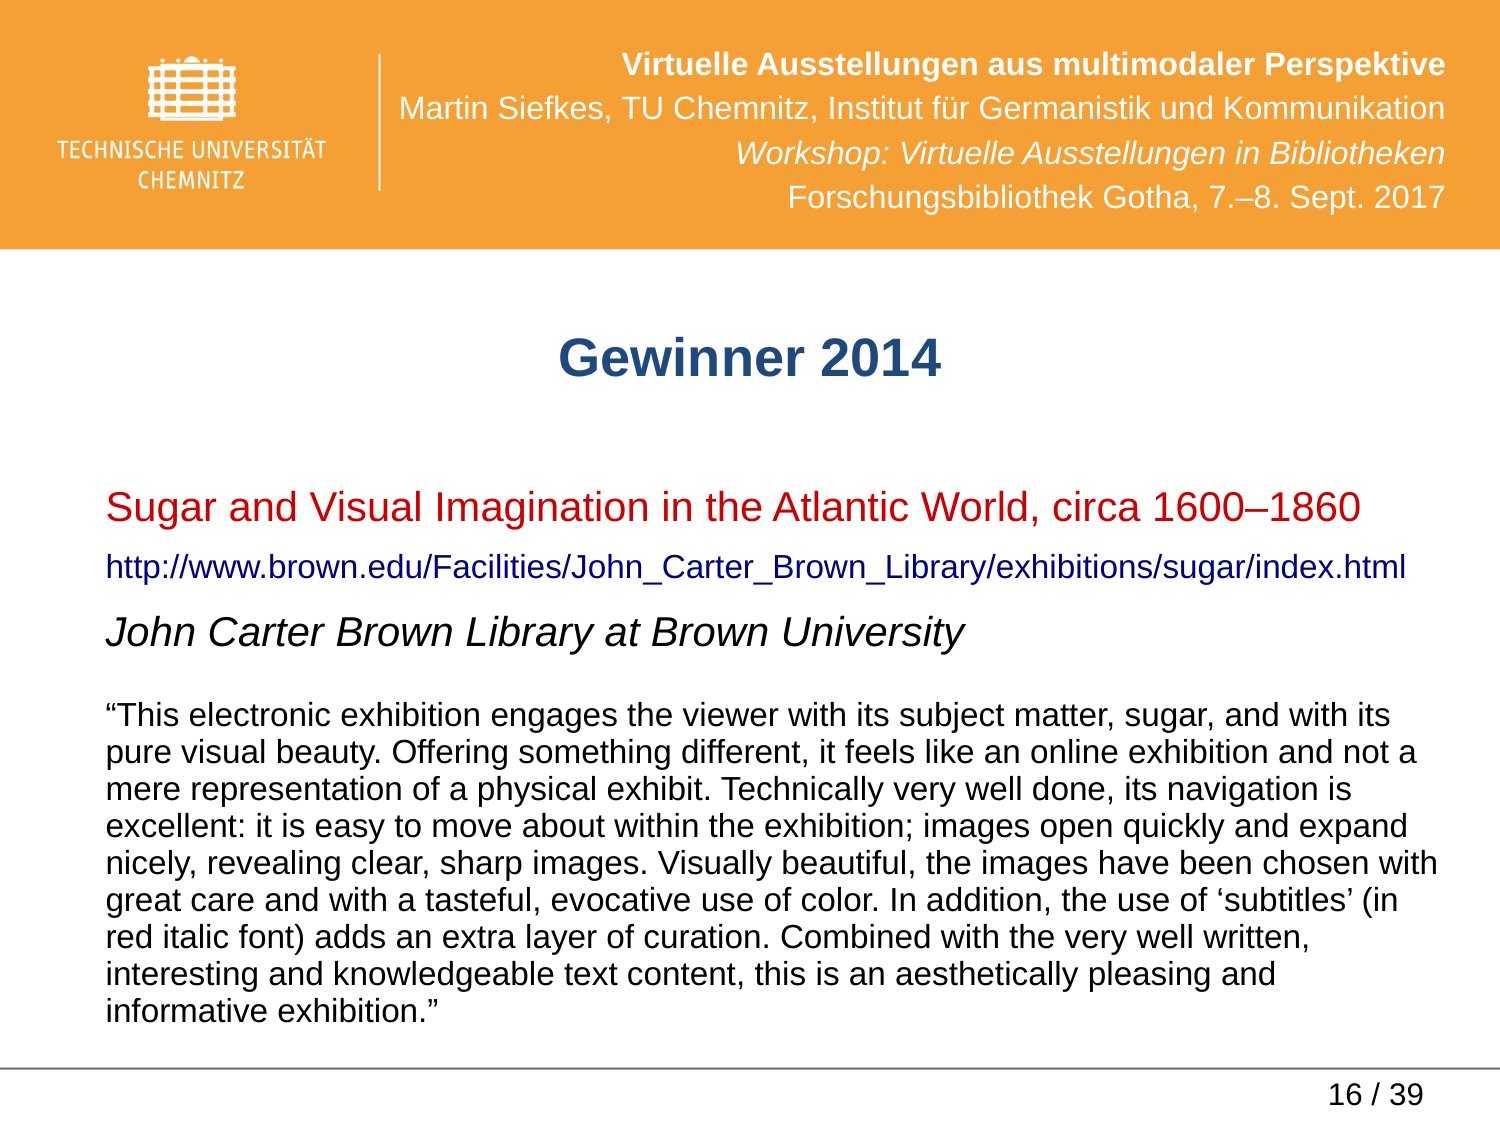

#
Gewinner 2014
Sugar and Visual Imagination in the Atlantic World, circa 1600–1860http://www.brown.edu/Facilities/John_Carter_Brown_Library/exhibitions/sugar/index.htmlJohn Carter Brown Library at Brown University
“This electronic exhibition engages the viewer with its subject matter, sugar, and with its pure visual beauty. Offering something different, it feels like an online exhibition and not a mere representation of a physical exhibit. Technically very well done, its navigation is excellent: it is easy to move about within the exhibition; images open quickly and expand nicely, revealing clear, sharp images. Visually beautiful, the images have been chosen with great care and with a tasteful, evocative use of color. In addition, the use of ‘subtitles’ (in red italic font) adds an extra layer of curation. Combined with the very well written, interesting and knowledgeable text content, this is an aesthetically pleasing and informative exhibition.”